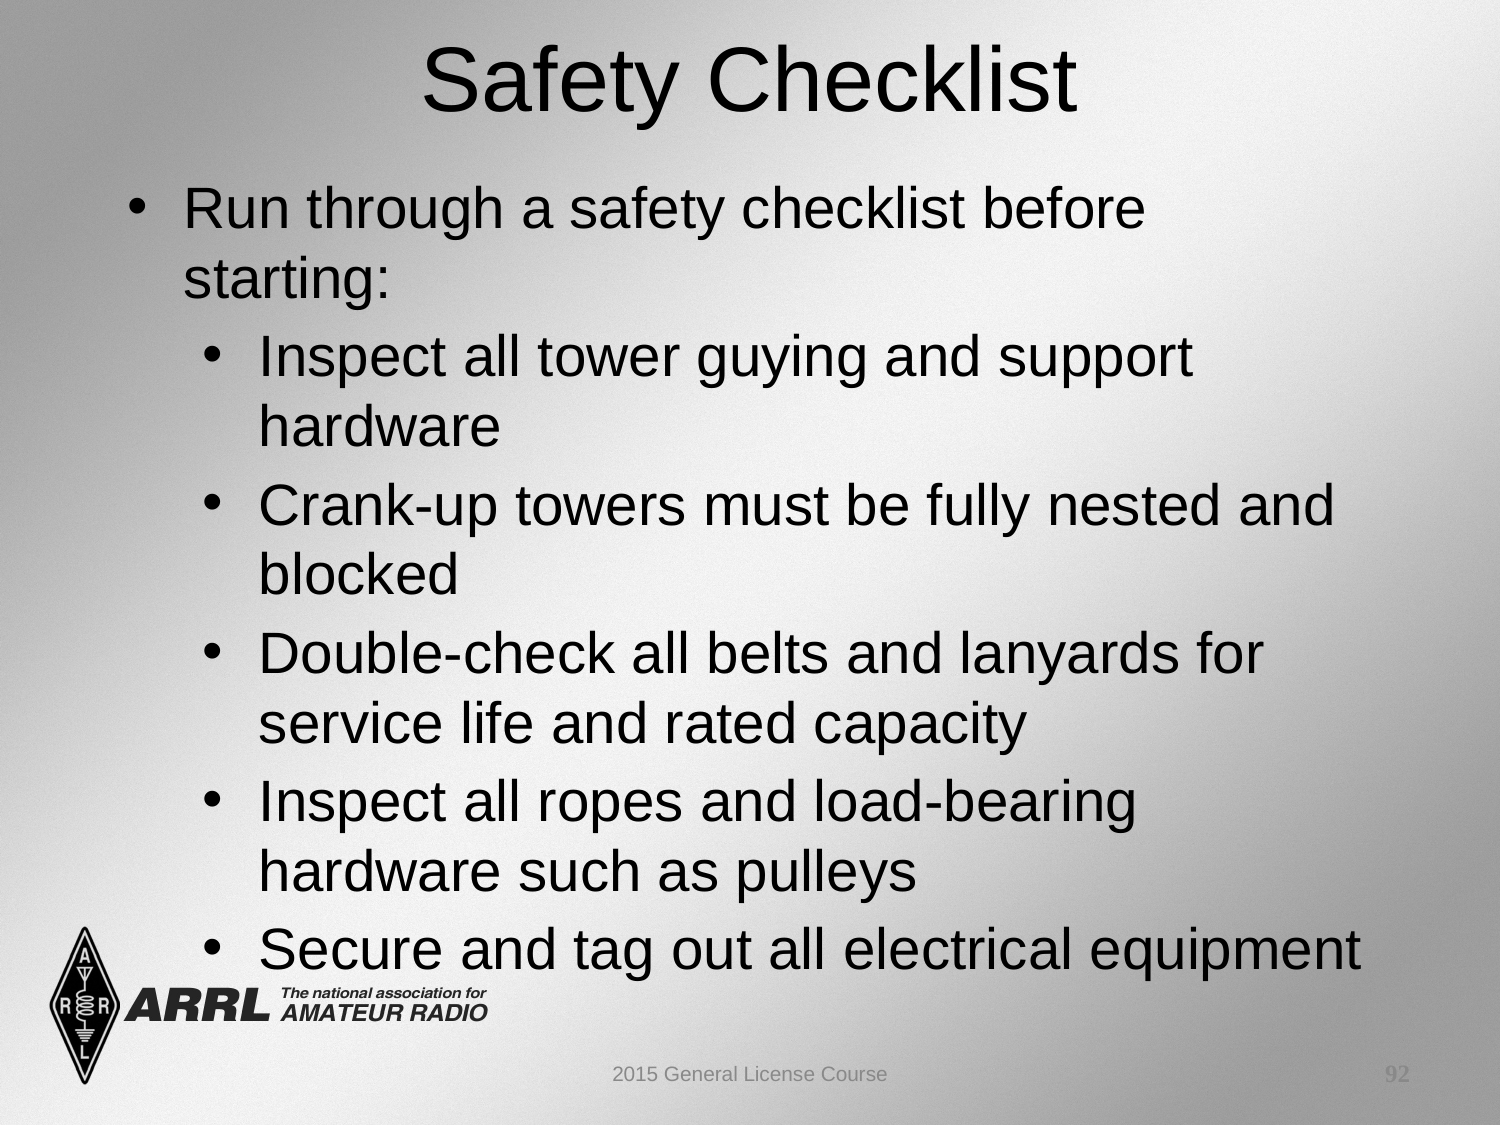

Safety Checklist
Run through a safety checklist before starting:
Inspect all tower guying and support hardware
Crank-up towers must be fully nested and blocked
Double-check all belts and lanyards for service life and rated capacity
Inspect all ropes and load-bearing hardware such as pulleys
Secure and tag out all electrical equipment
2015 General License Course